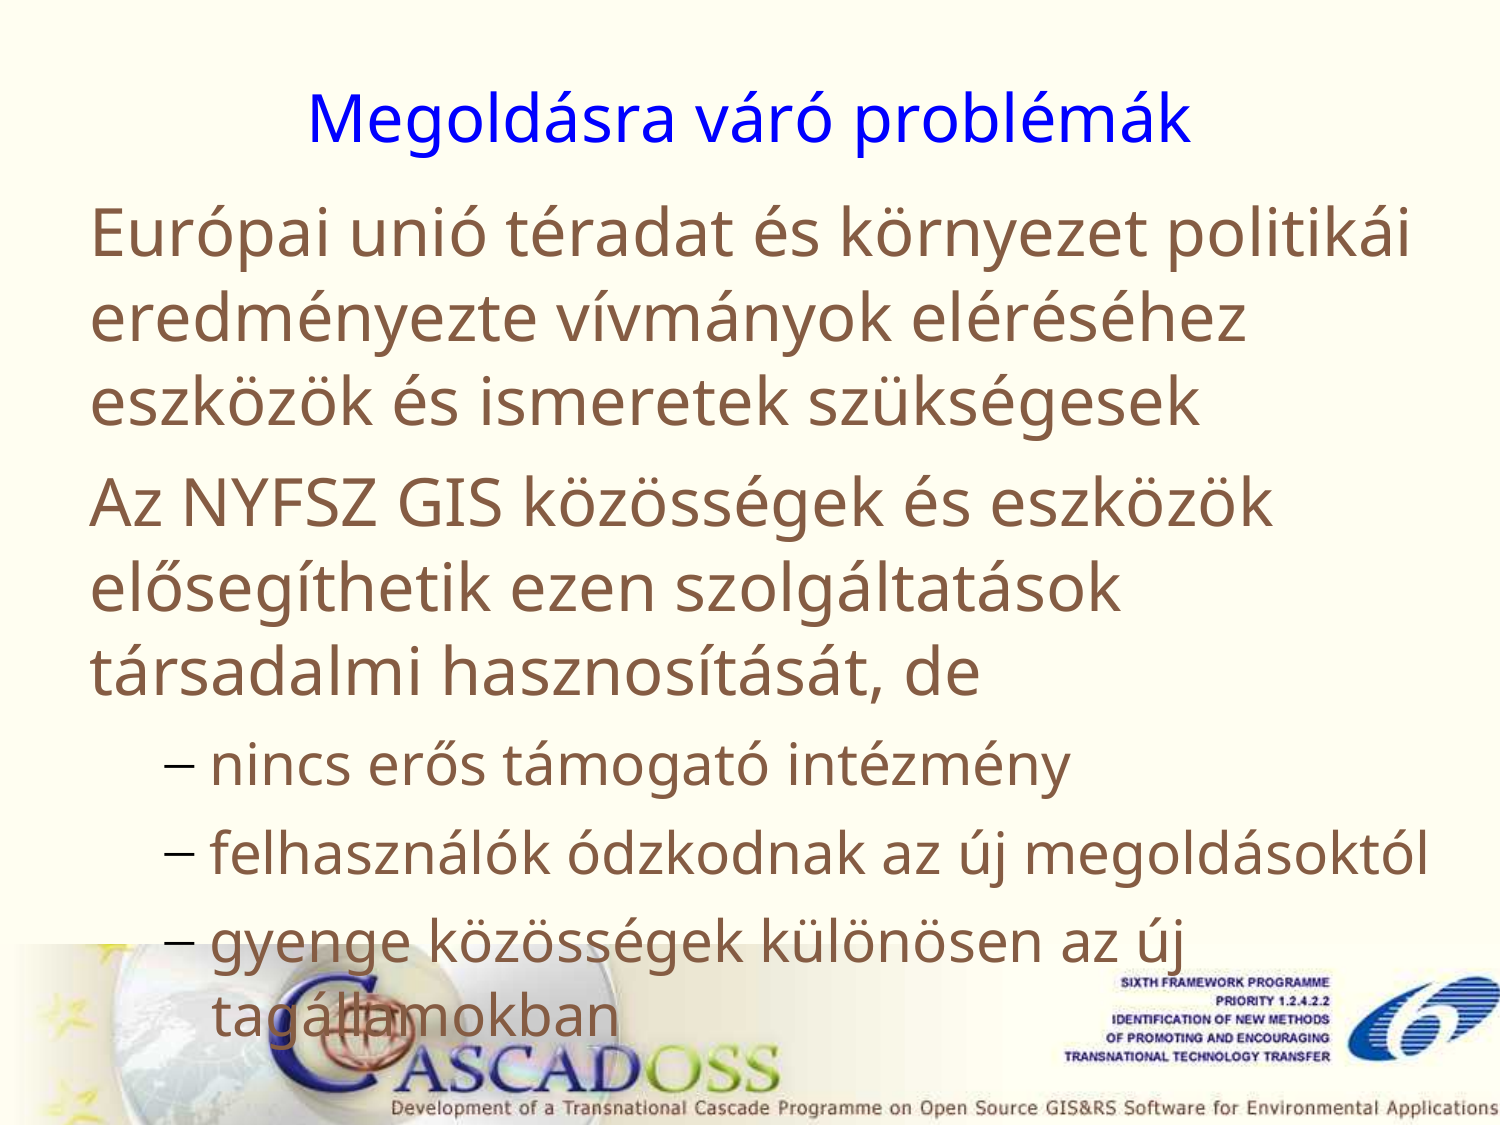

# Megoldásra váró problémák
Európai unió téradat és környezet politikái eredményezte vívmányok eléréséhez eszközök és ismeretek szükségesek
Az NYFSZ GIS közösségek és eszközök elősegíthetik ezen szolgáltatások társadalmi hasznosítását, de
 nincs erős támogató intézmény
 felhasználók ódzkodnak az új megoldásoktól
 gyenge közösségek különösen az új tagállamokban